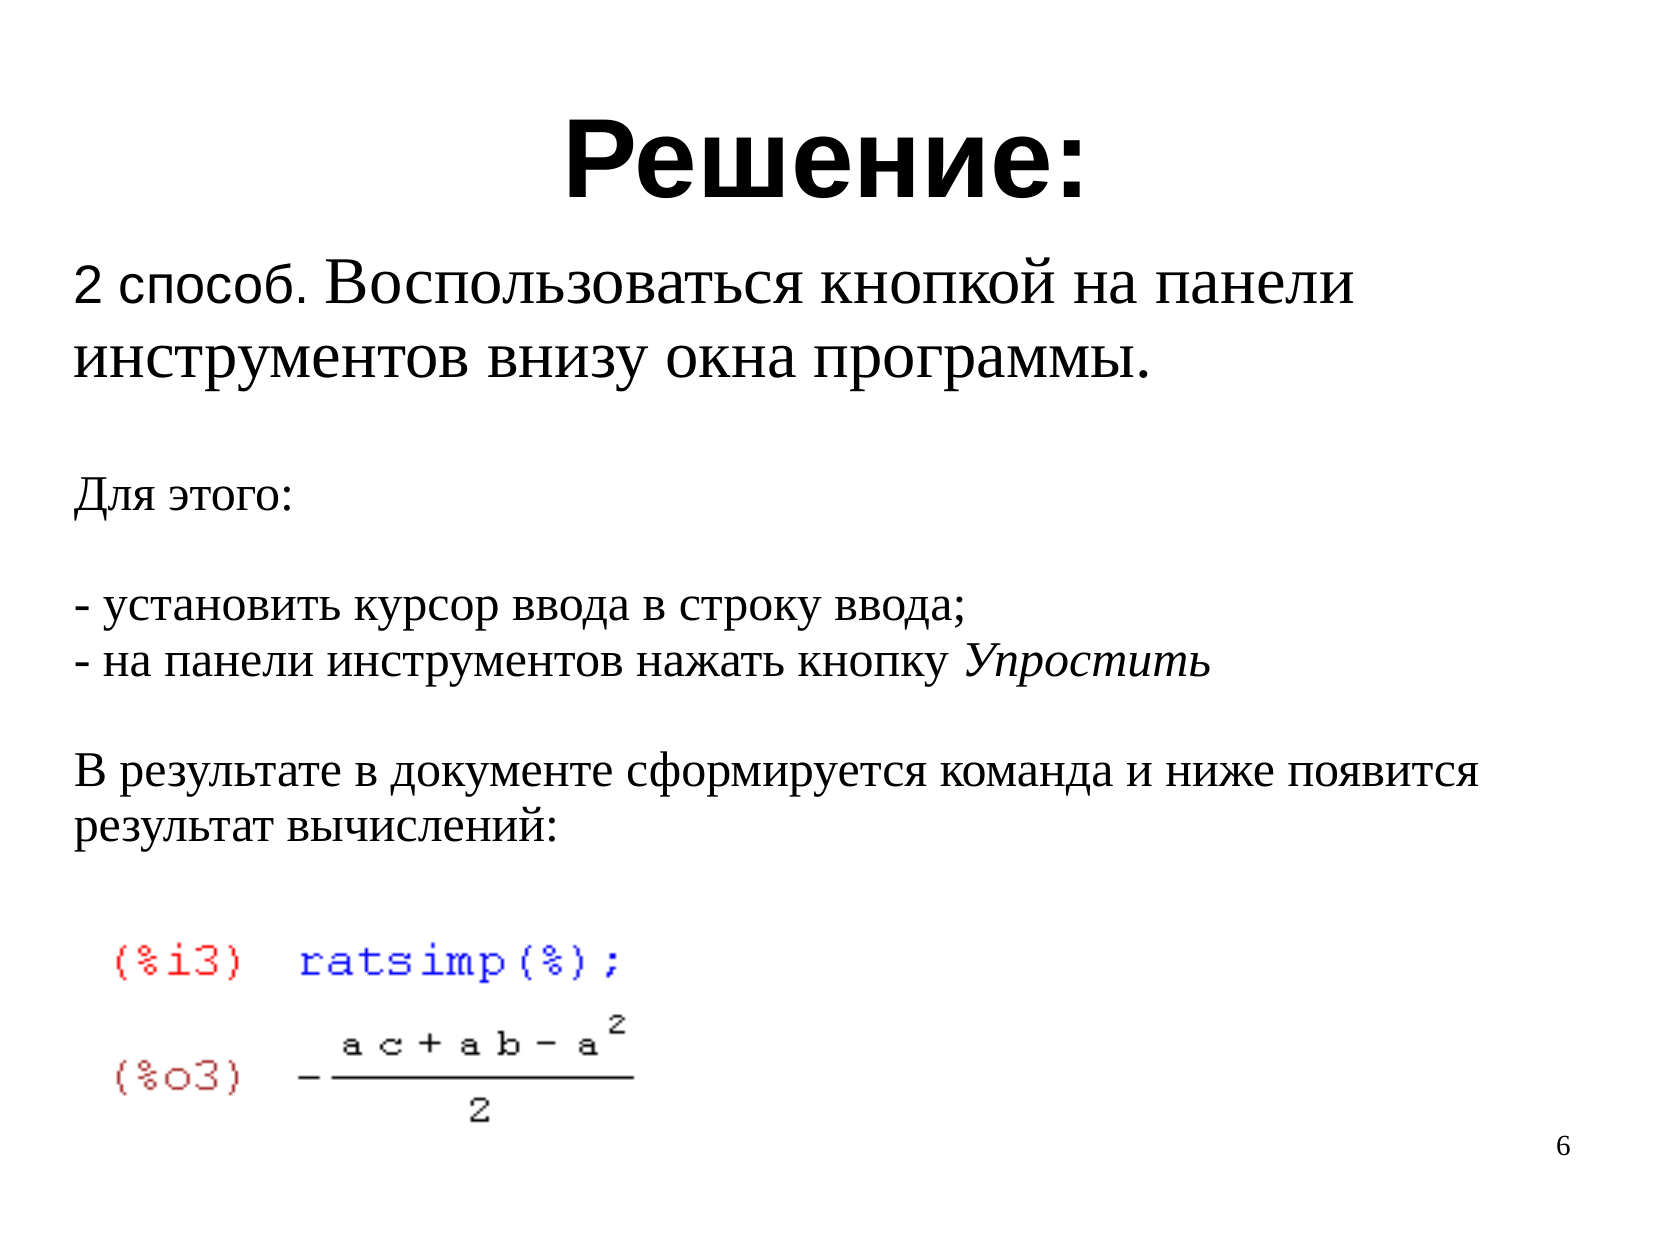

Решение:
2 способ. Воспользоваться кнопкой на панели инструментов внизу окна программы.
Для этого:
- установить курсор ввода в строку ввода;
- на панели инструментов нажать кнопку Упростить
В результате в документе сформируется команда и ниже появится результат вычислений:
6